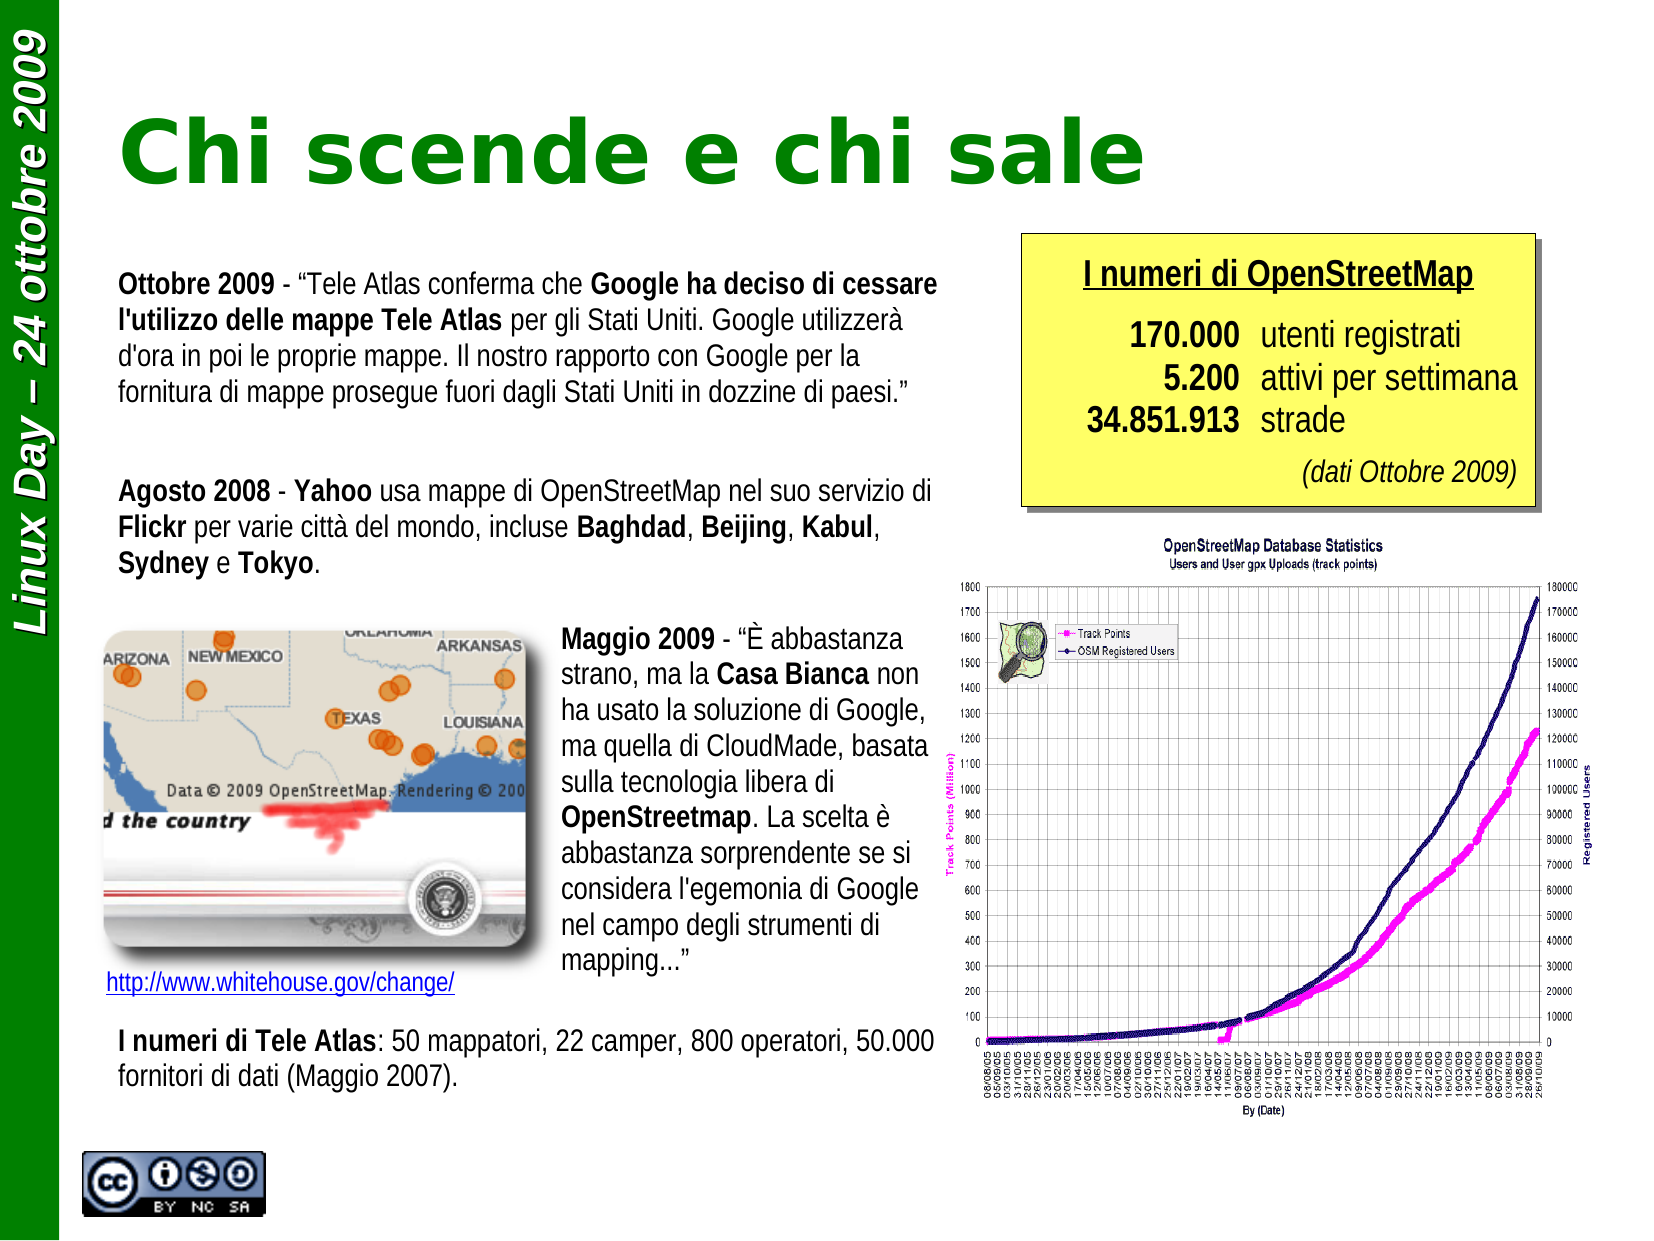

# Chi scende e chi sale
I numeri di OpenStreetMap
	170.000	utenti registrati
	5.200	attivi per settimana
	34.851.913	strade
(dati Ottobre 2009)
Ottobre 2009 - “Tele Atlas conferma che Google ha deciso di cessare l'utilizzo delle mappe Tele Atlas per gli Stati Uniti. Google utilizzerà d'ora in poi le proprie mappe. Il nostro rapporto con Google per la fornitura di mappe prosegue fuori dagli Stati Uniti in dozzine di paesi.”
Agosto 2008 - Yahoo usa mappe di OpenStreetMap nel suo servizio di Flickr per varie città del mondo, incluse Baghdad, Beijing, Kabul, Sydney e Tokyo.
http://www.whitehouse.gov/change/
Maggio 2009 - “È abbastanza strano, ma la Casa Bianca non ha usato la soluzione di Google, ma quella di CloudMade, basata sulla tecnologia libera di OpenStreetmap. La scelta è abbastanza sorprendente se si considera l'egemonia di Google nel campo degli strumenti di mapping...”
I numeri di Tele Atlas: 50 mappatori, 22 camper, 800 operatori, 50.000 fornitori di dati (Maggio 2007).